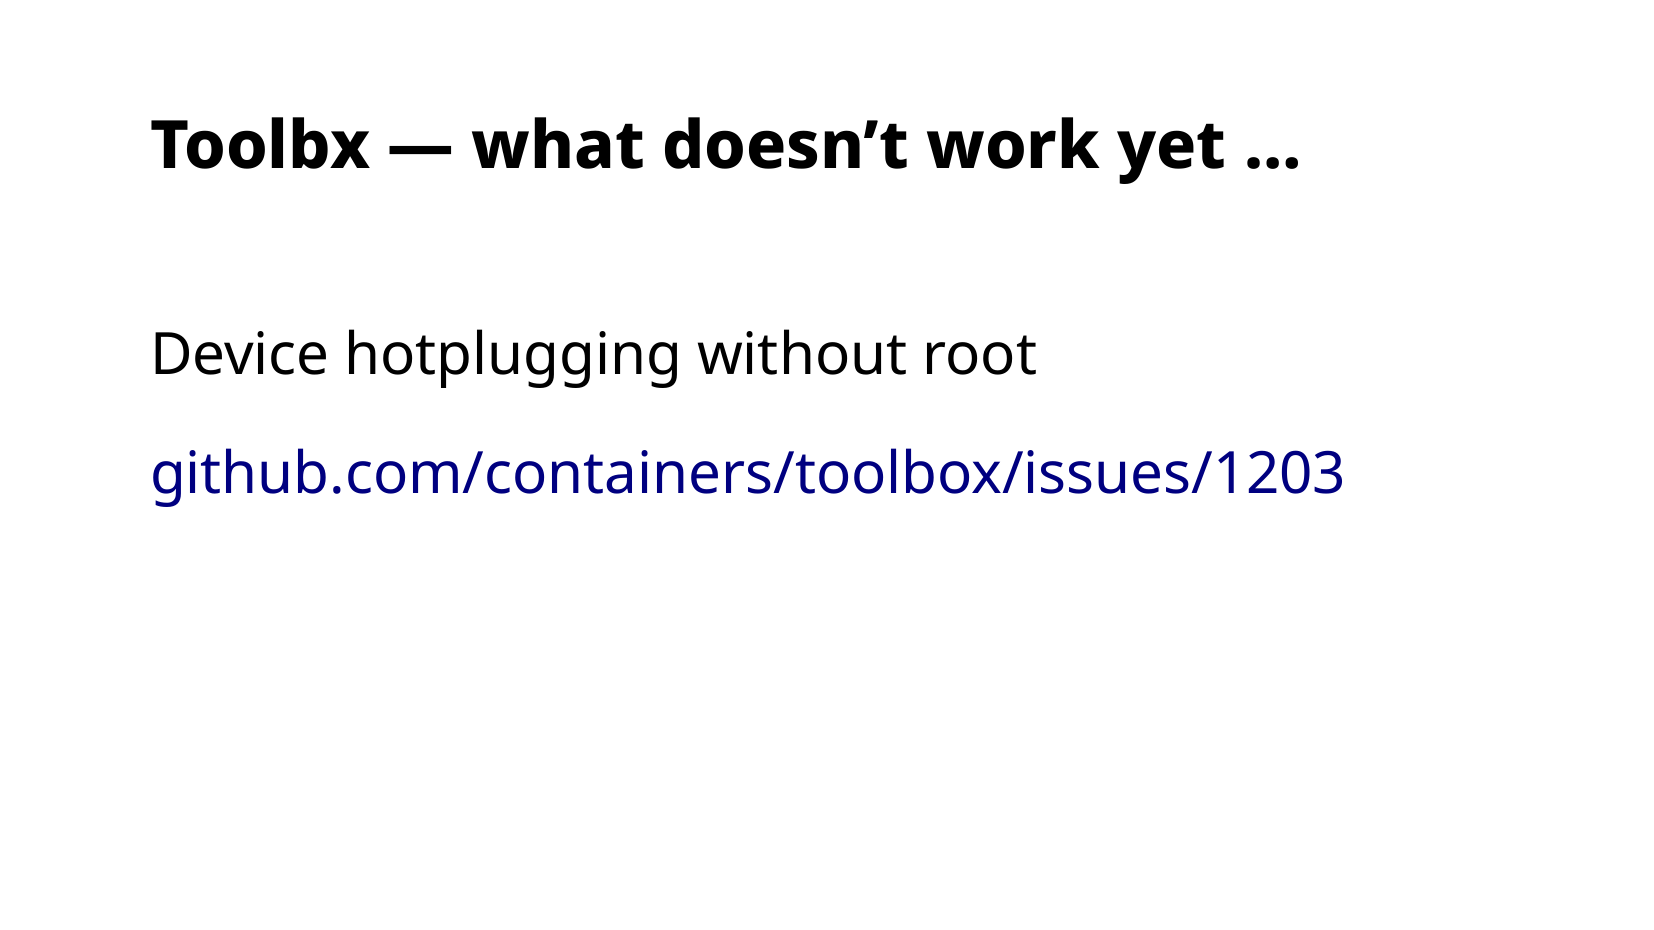

# Toolbx — what doesn’t work yet …
Device hotplugging without root
github.com/containers/toolbox/issues/1203